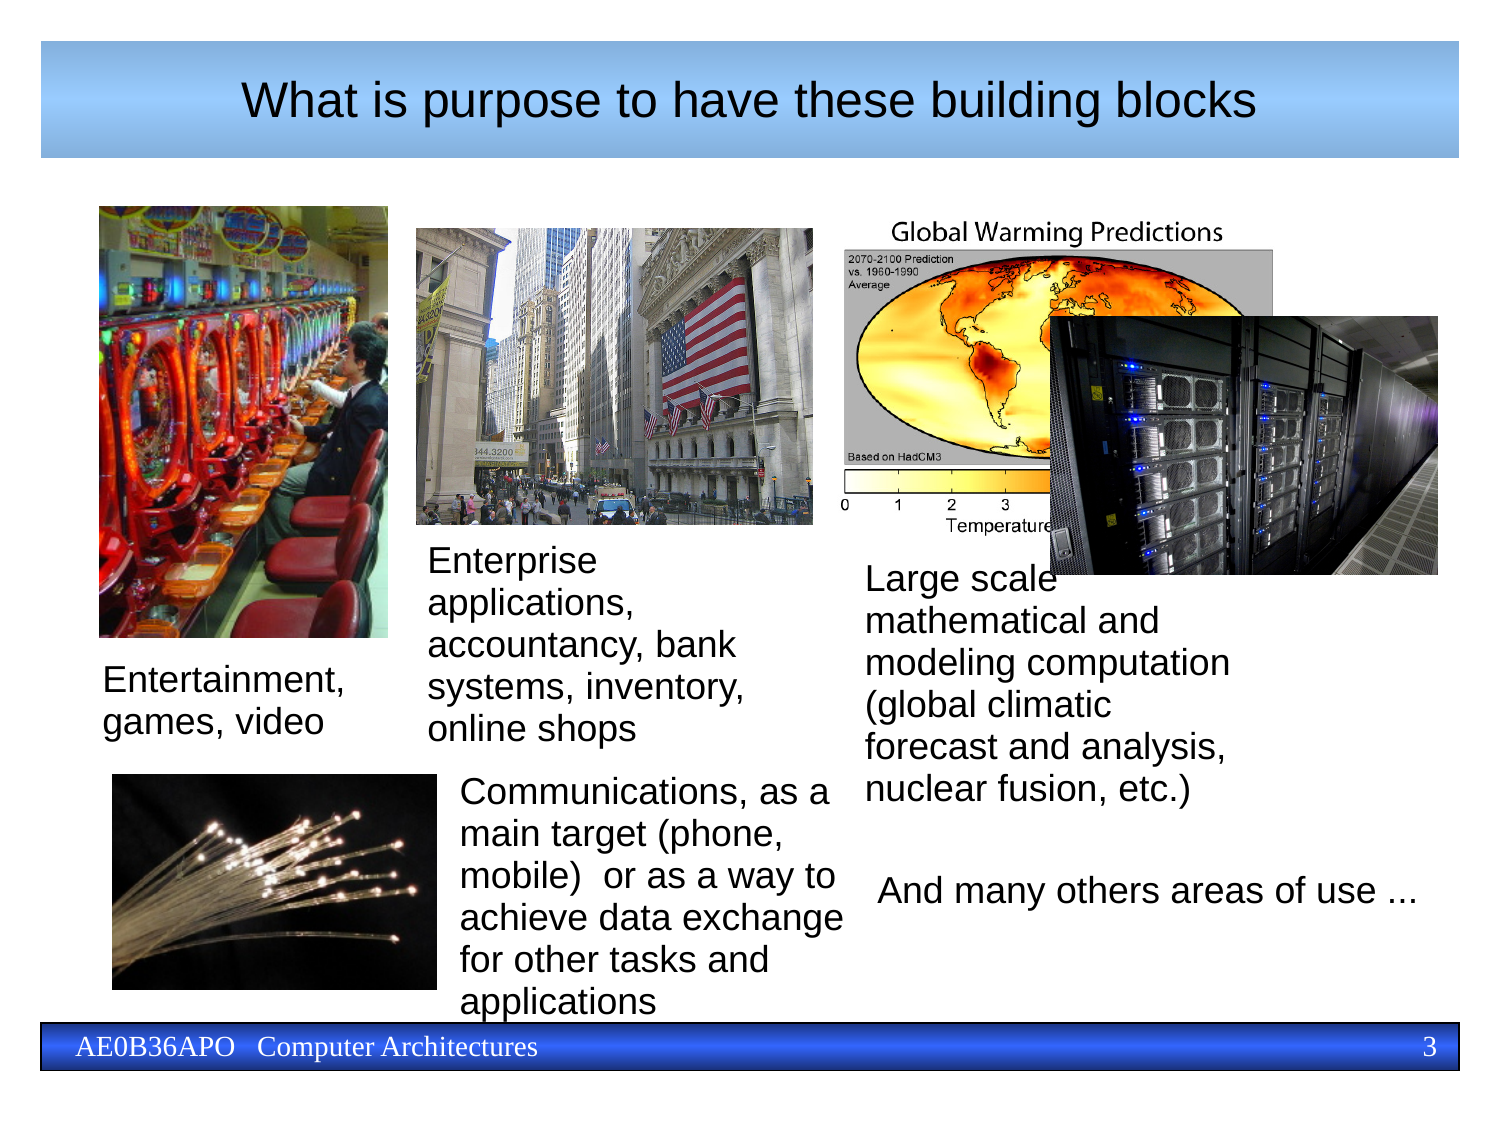

# What is purpose to have these building blocks
Enterprise applications, accountancy, bank systems, inventory, online shops
Large scale mathematical and modeling computation (global climatic forecast and analysis, nuclear fusion, etc.)
Entertainment, games, video
Communications, as a main target (phone, mobile) or as a way to achieve data exchange for other tasks and applications
And many others areas of use ...
AE0B36APO Computer Architectures
3